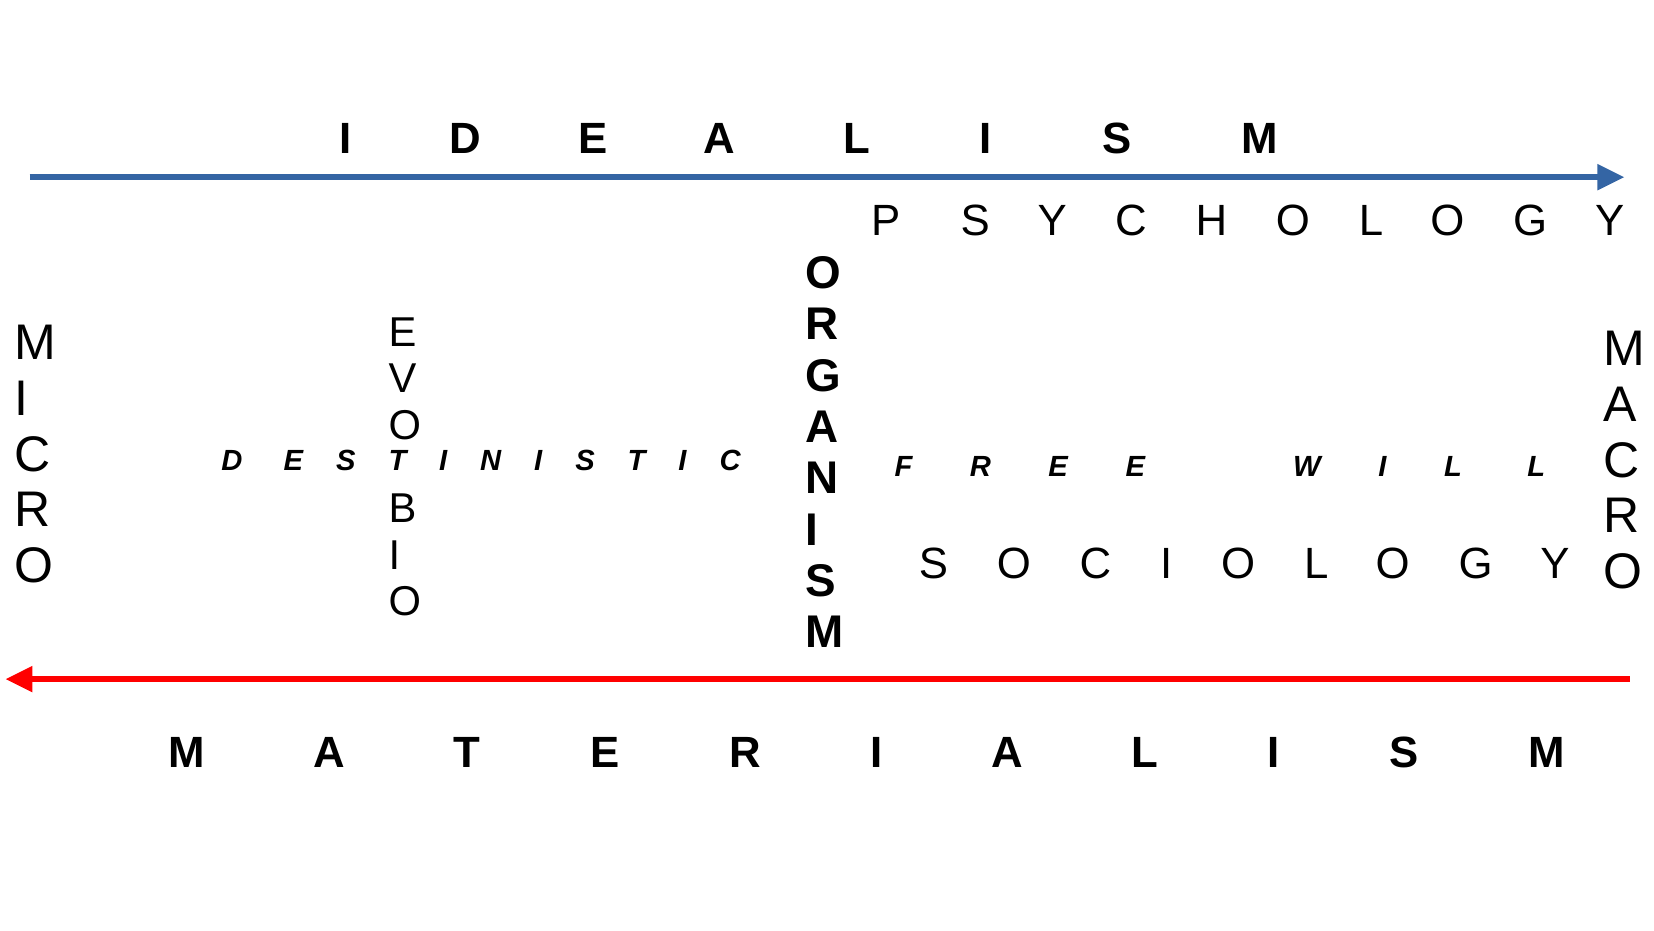

I D E A L I S M
P S Y C H O L O G Y
O
R
G
A
N
I
S
M
E
V
O
B
I
O
M
I
C
R
O
M
A
C
R
O
D E S T I N I S T I C
F R E E W I L L
 S O C I O L O G Y
 M A T E R I A L I S M